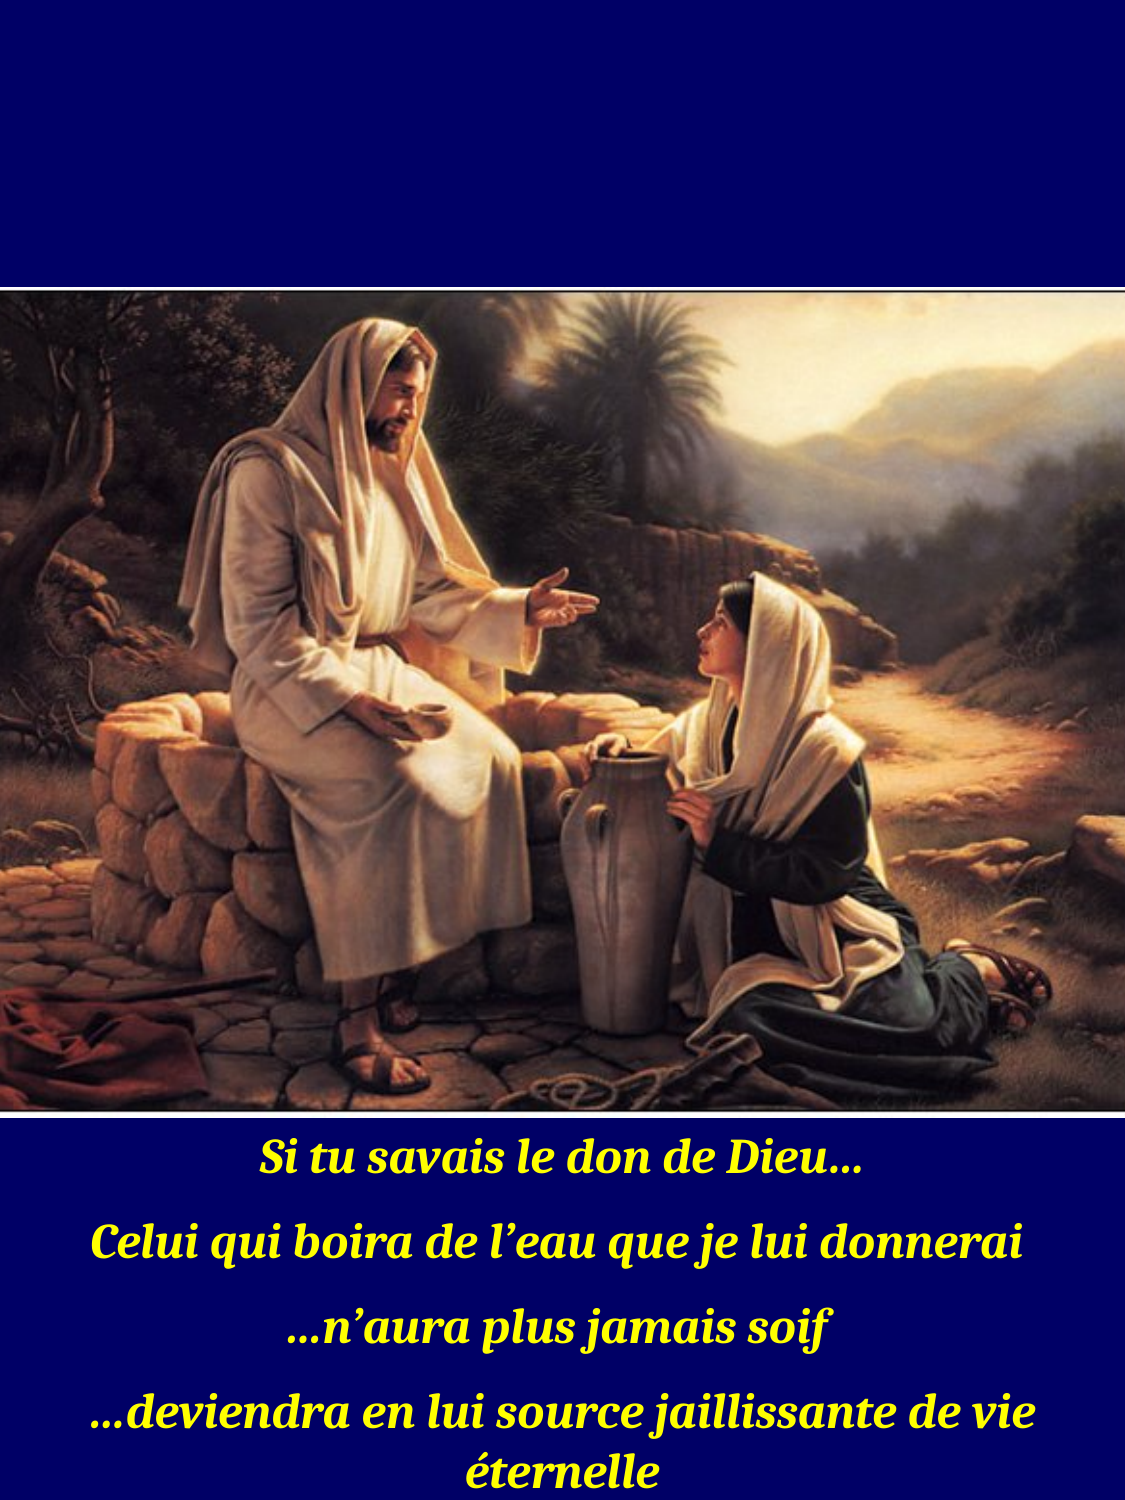

Si tu savais le don de Dieu…
Celui qui boira de l’eau que je lui donnerai
…n’aura plus jamais soif
…deviendra en lui source jaillissante de vie éternelle